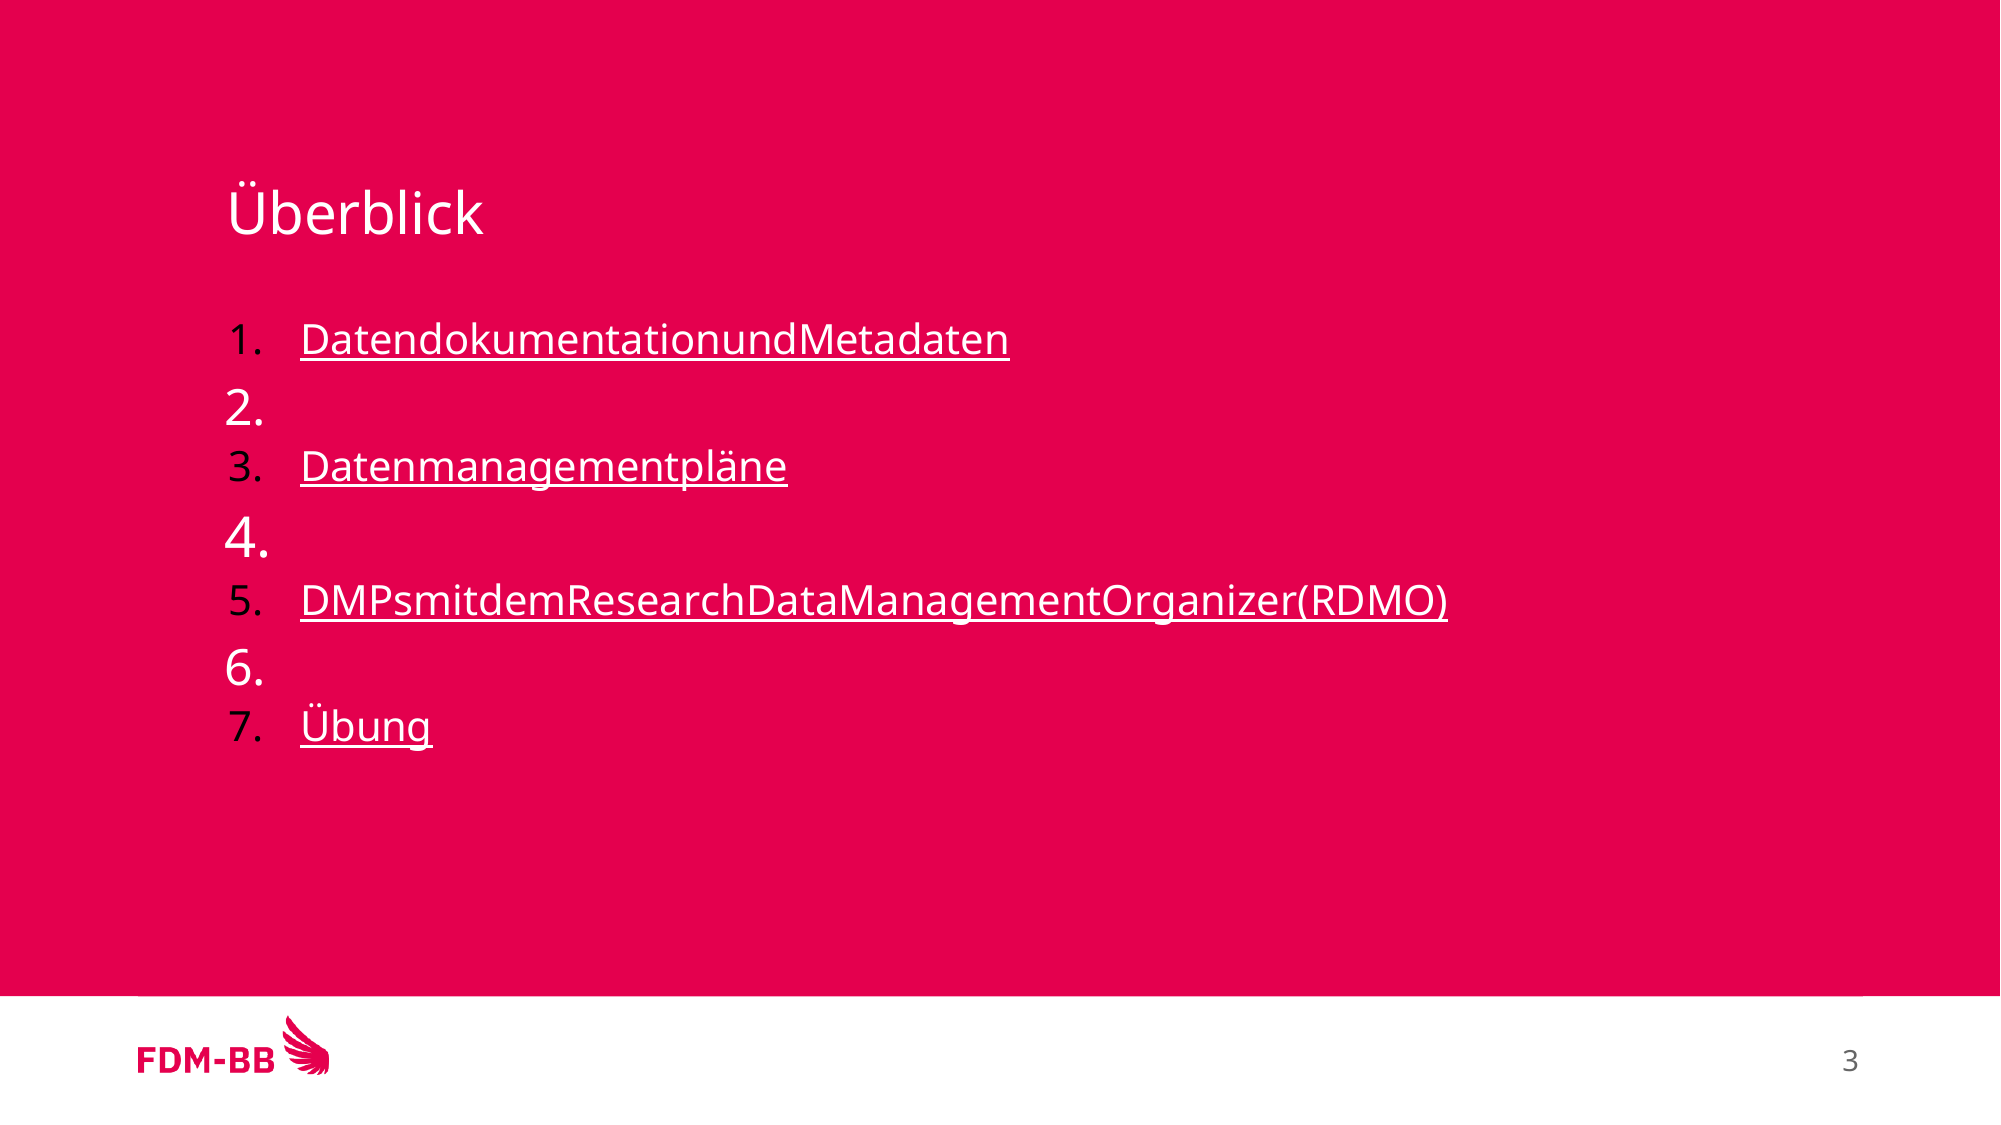

# Überblick
DatendokumentationundMetadaten
Datenmanagementpläne
DMPsmitdemResearchDataManagementOrganizer(RDMO)
Übung
3